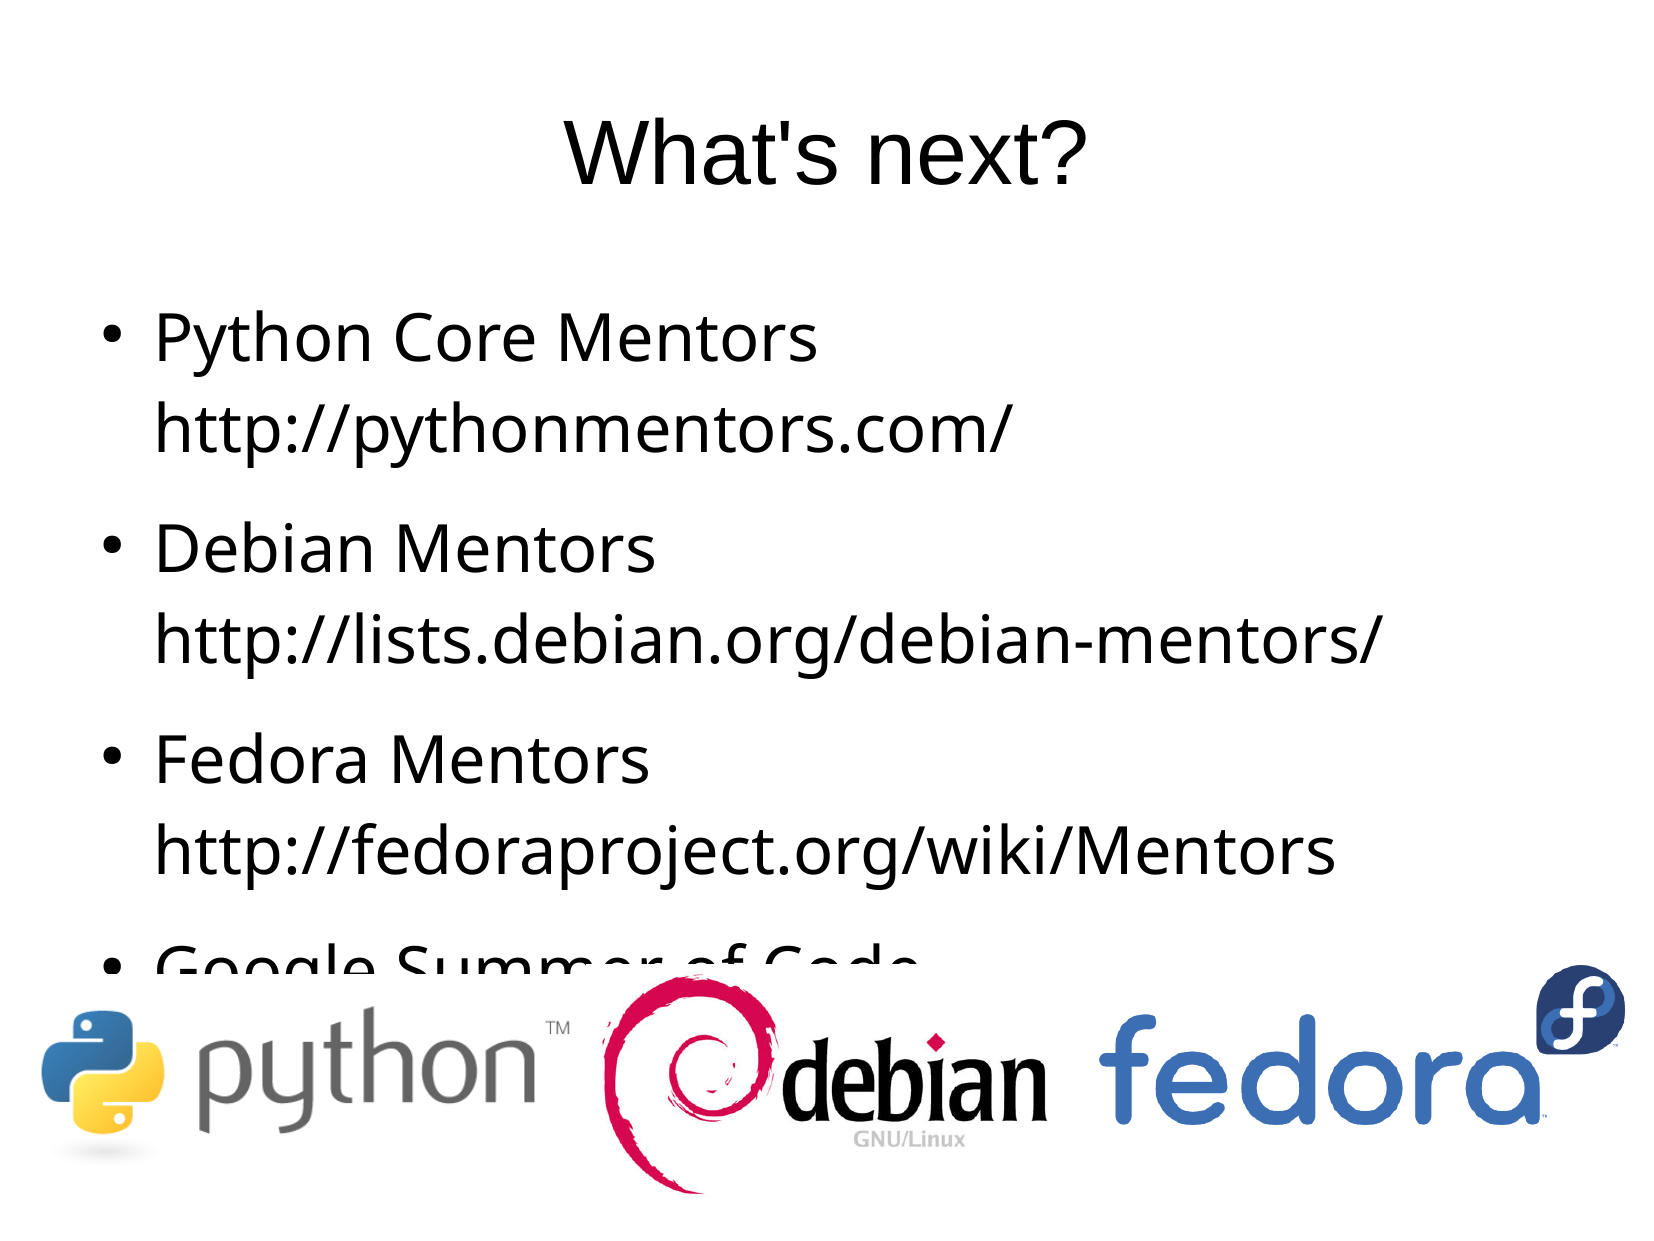

# What's next?
Python Core Mentors http://pythonmentors.com/
Debian Mentors http://lists.debian.org/debian-mentors/
Fedora Mentors http://fedoraproject.org/wiki/Mentors
Google Summer of Code